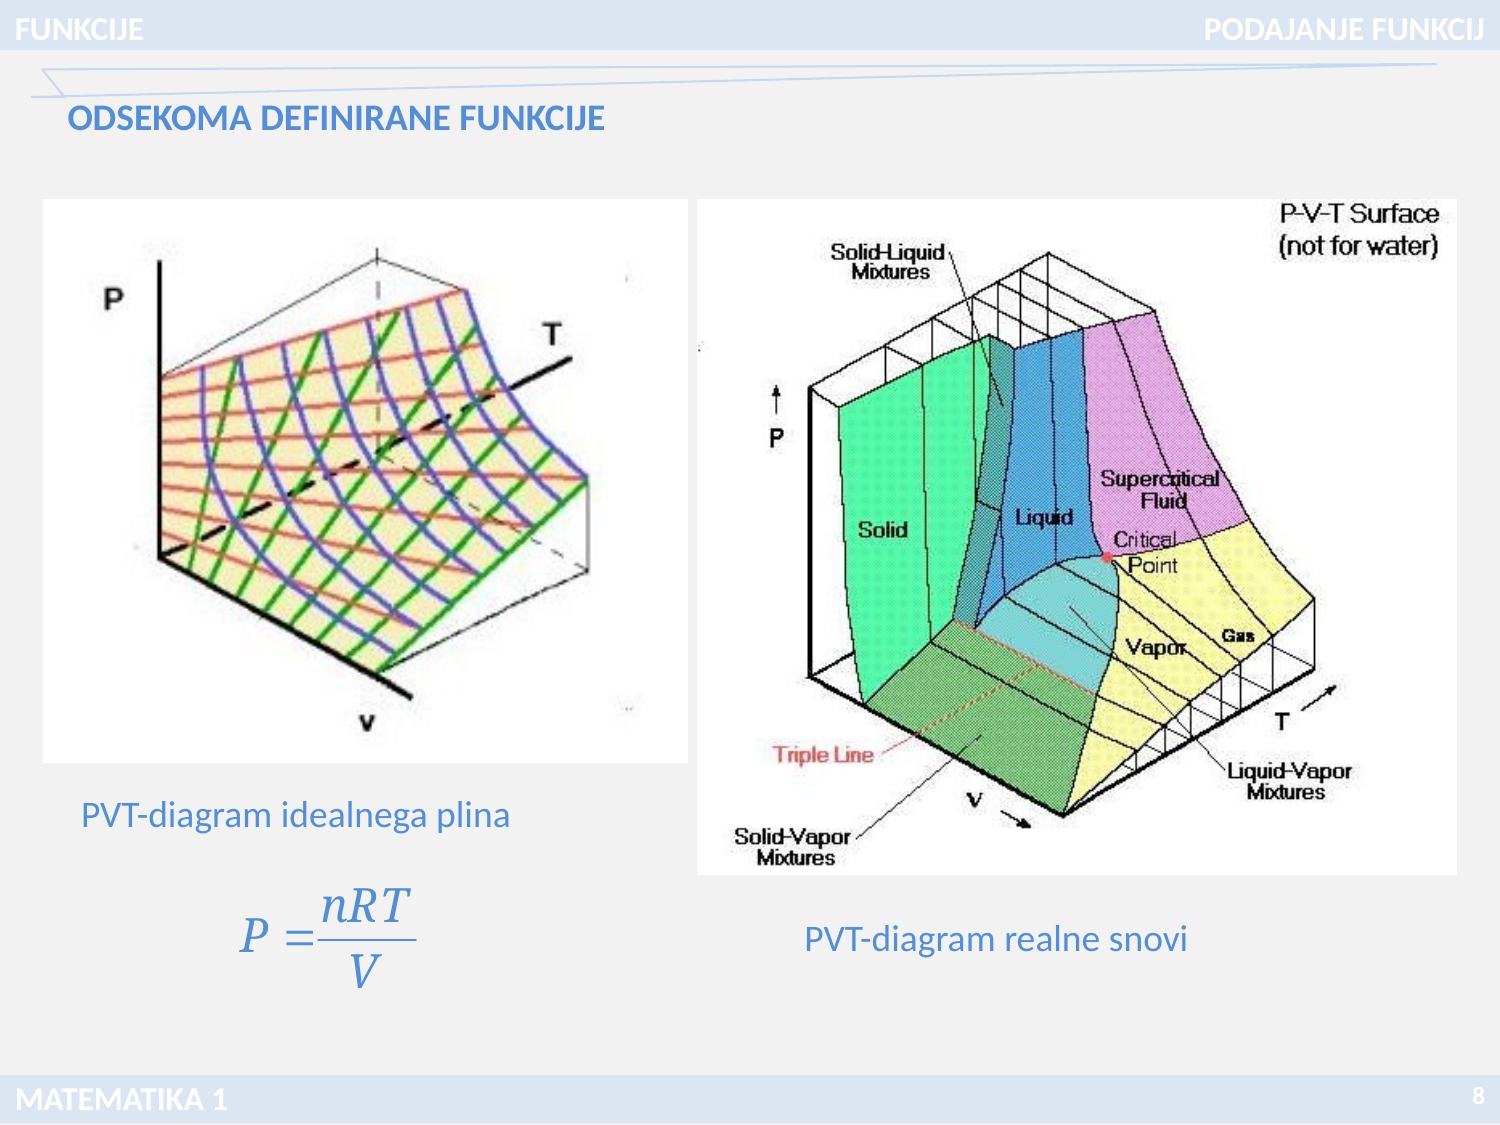

FUNKCIJE
PODAJANJE FUNKCIJ
ODSEKOMA DEFINIRANE FUNKCIJE
PVT-diagram idealnega plina
PVT-diagram realne snovi
MATEMATIKA 1